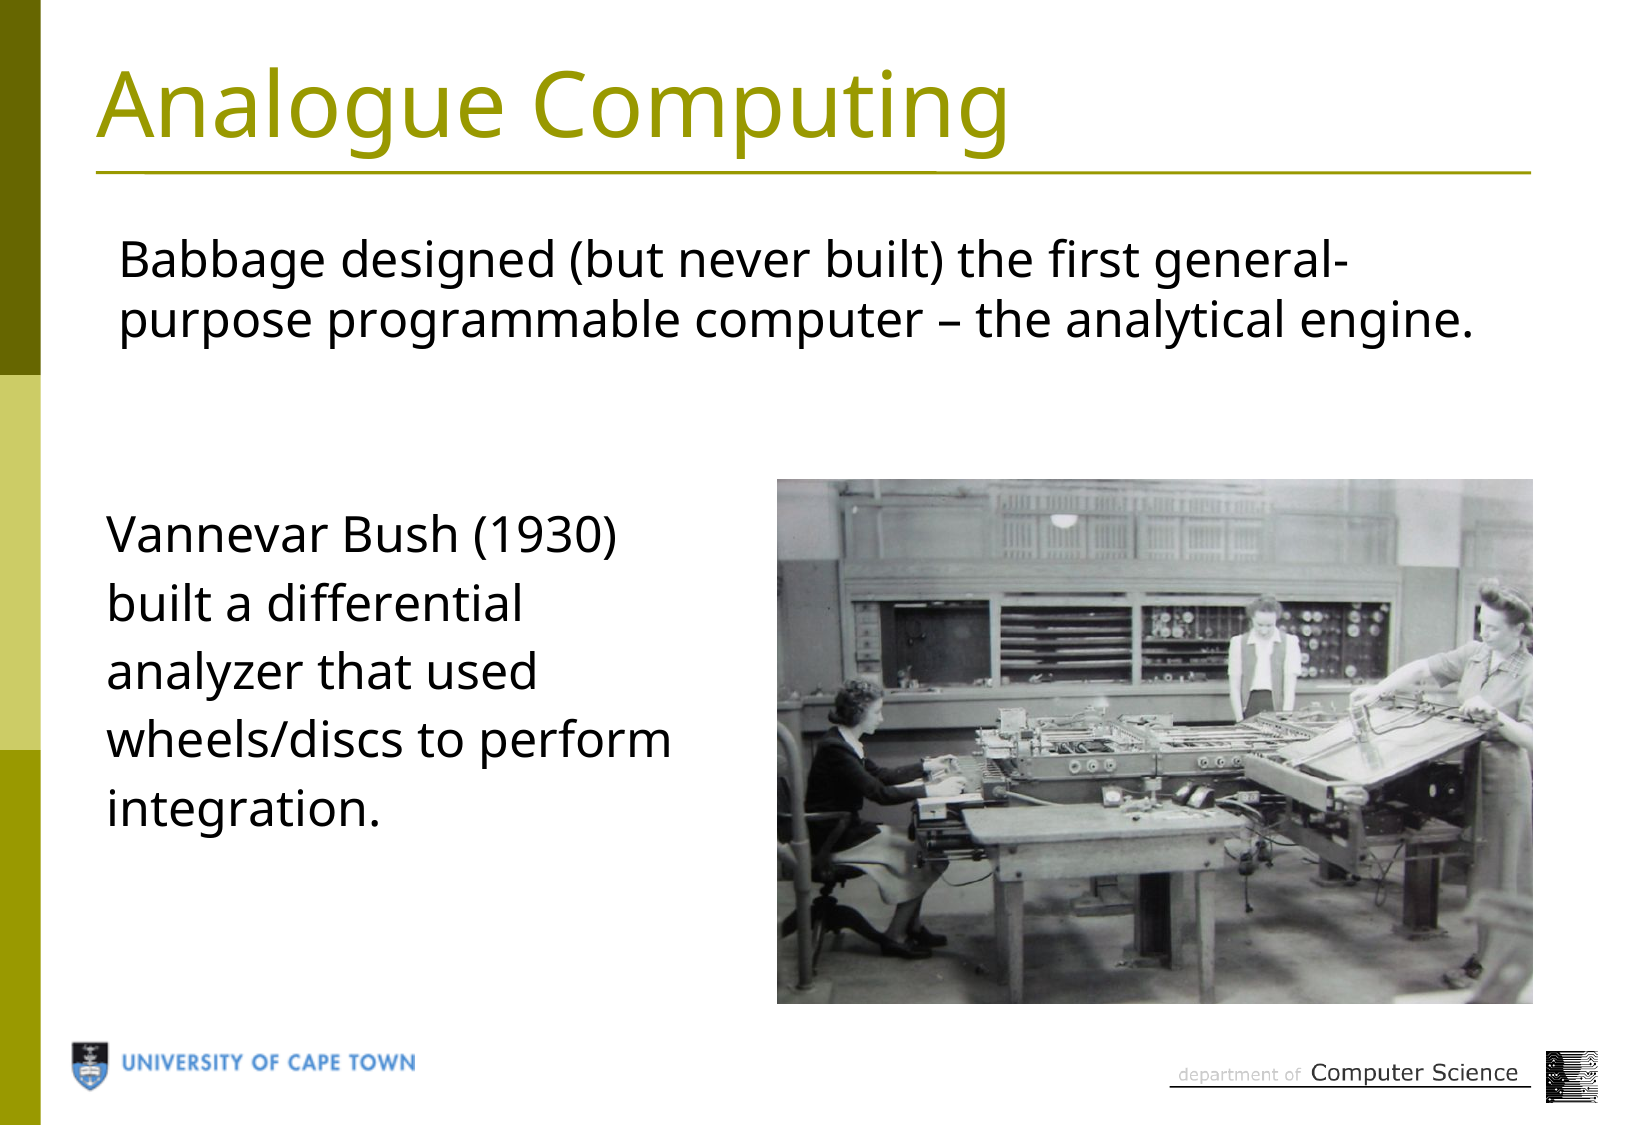

# Analogue Computing
Babbage designed (but never built) the first general-purpose programmable computer – the analytical engine.
Vannevar Bush (1930) built a differential analyzer that used wheels/discs to perform integration.